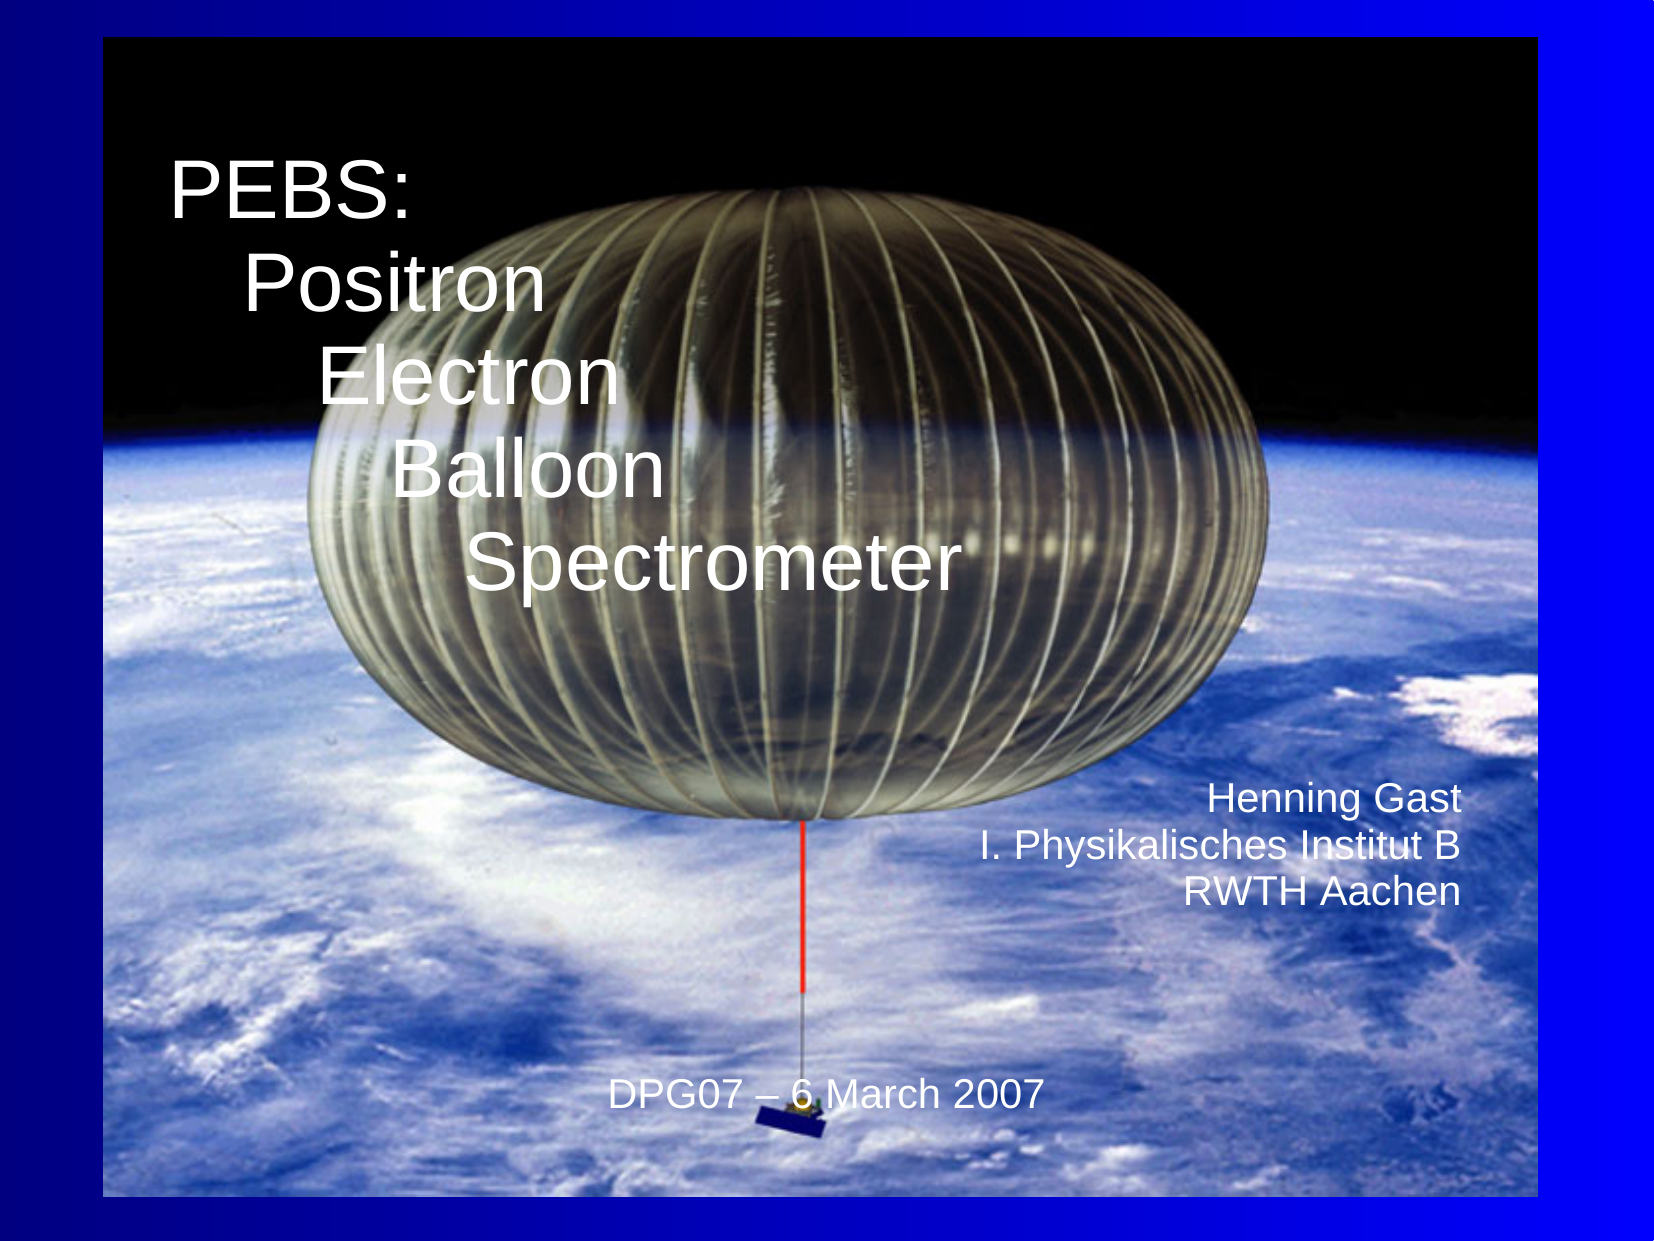

PEBS:
	Positron
		Electron
			Balloon
				Spectrometer
Henning Gast
I. Physikalisches Institut B
RWTH Aachen
DPG07 – 6 March 2007